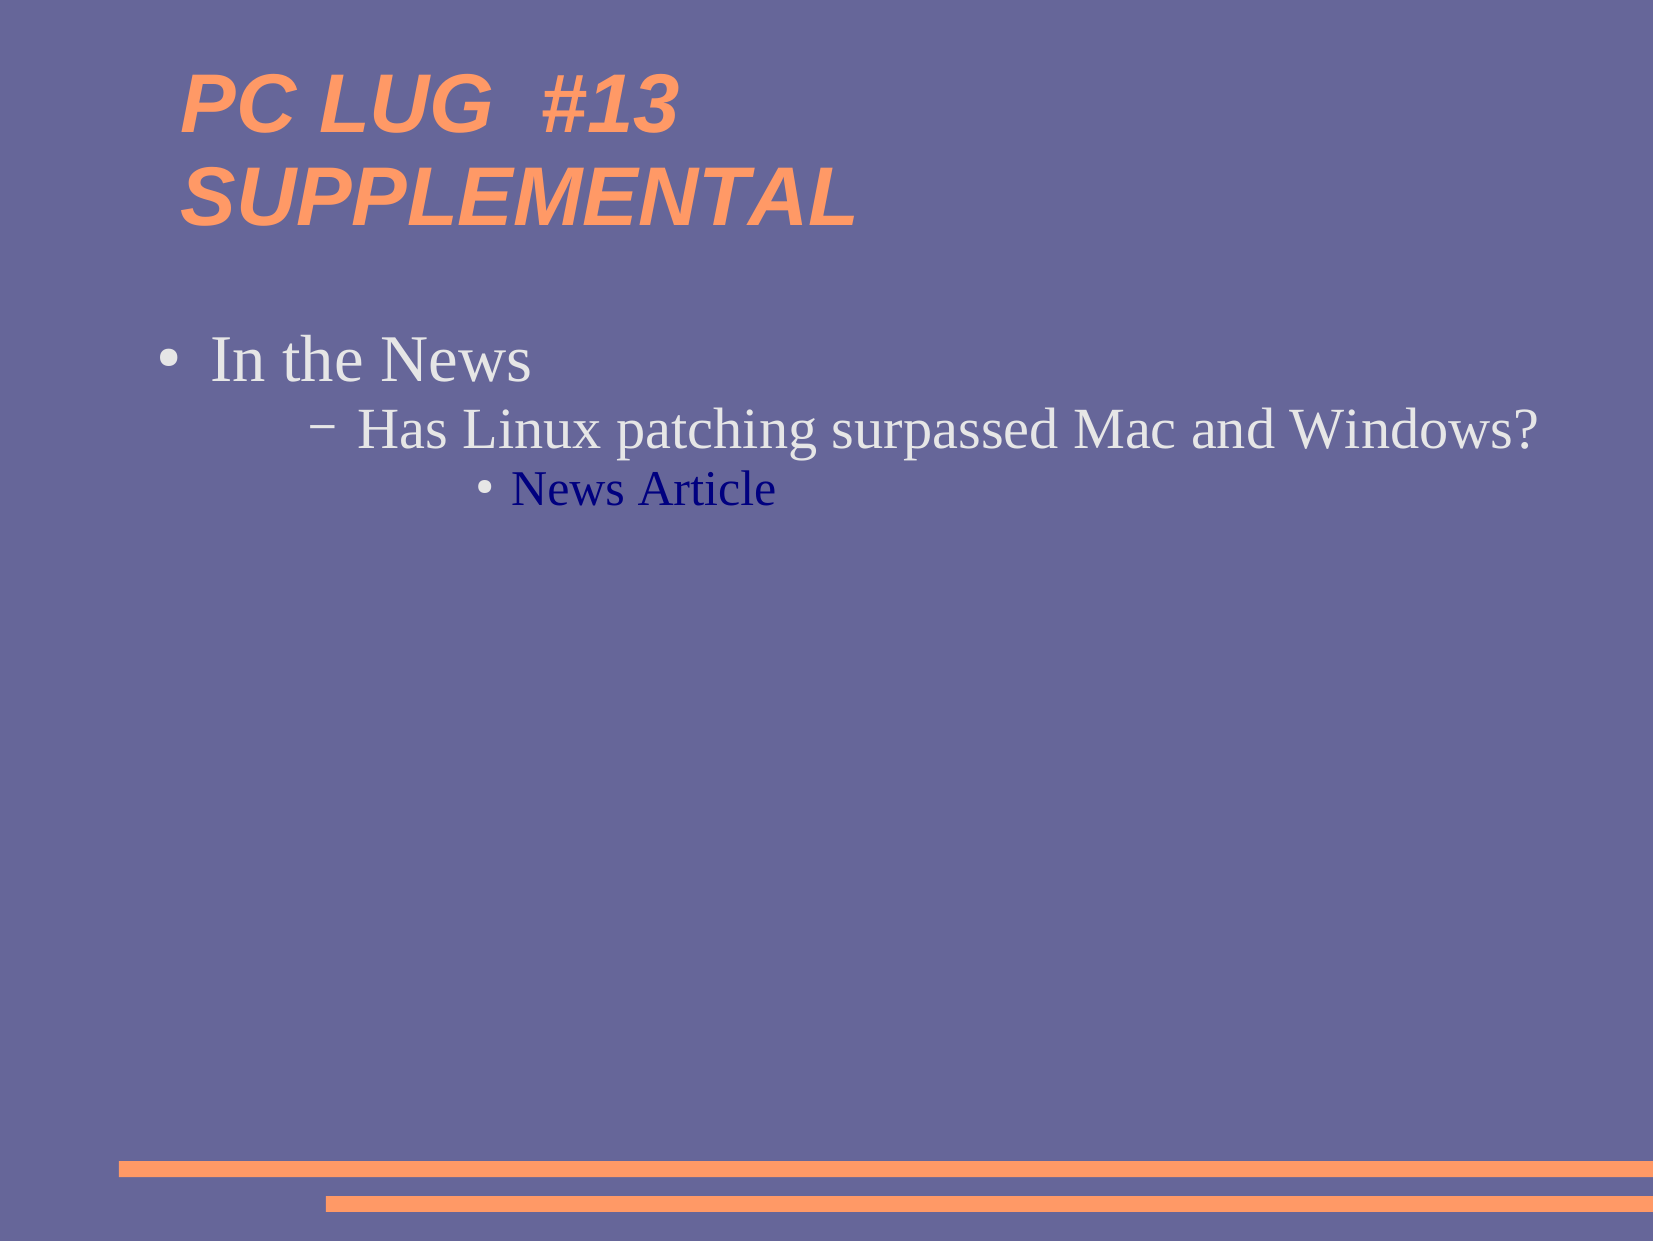

# PC LUG #13 SUPPLEMENTAL
In the News
Has Linux patching surpassed Mac and Windows?
News Article